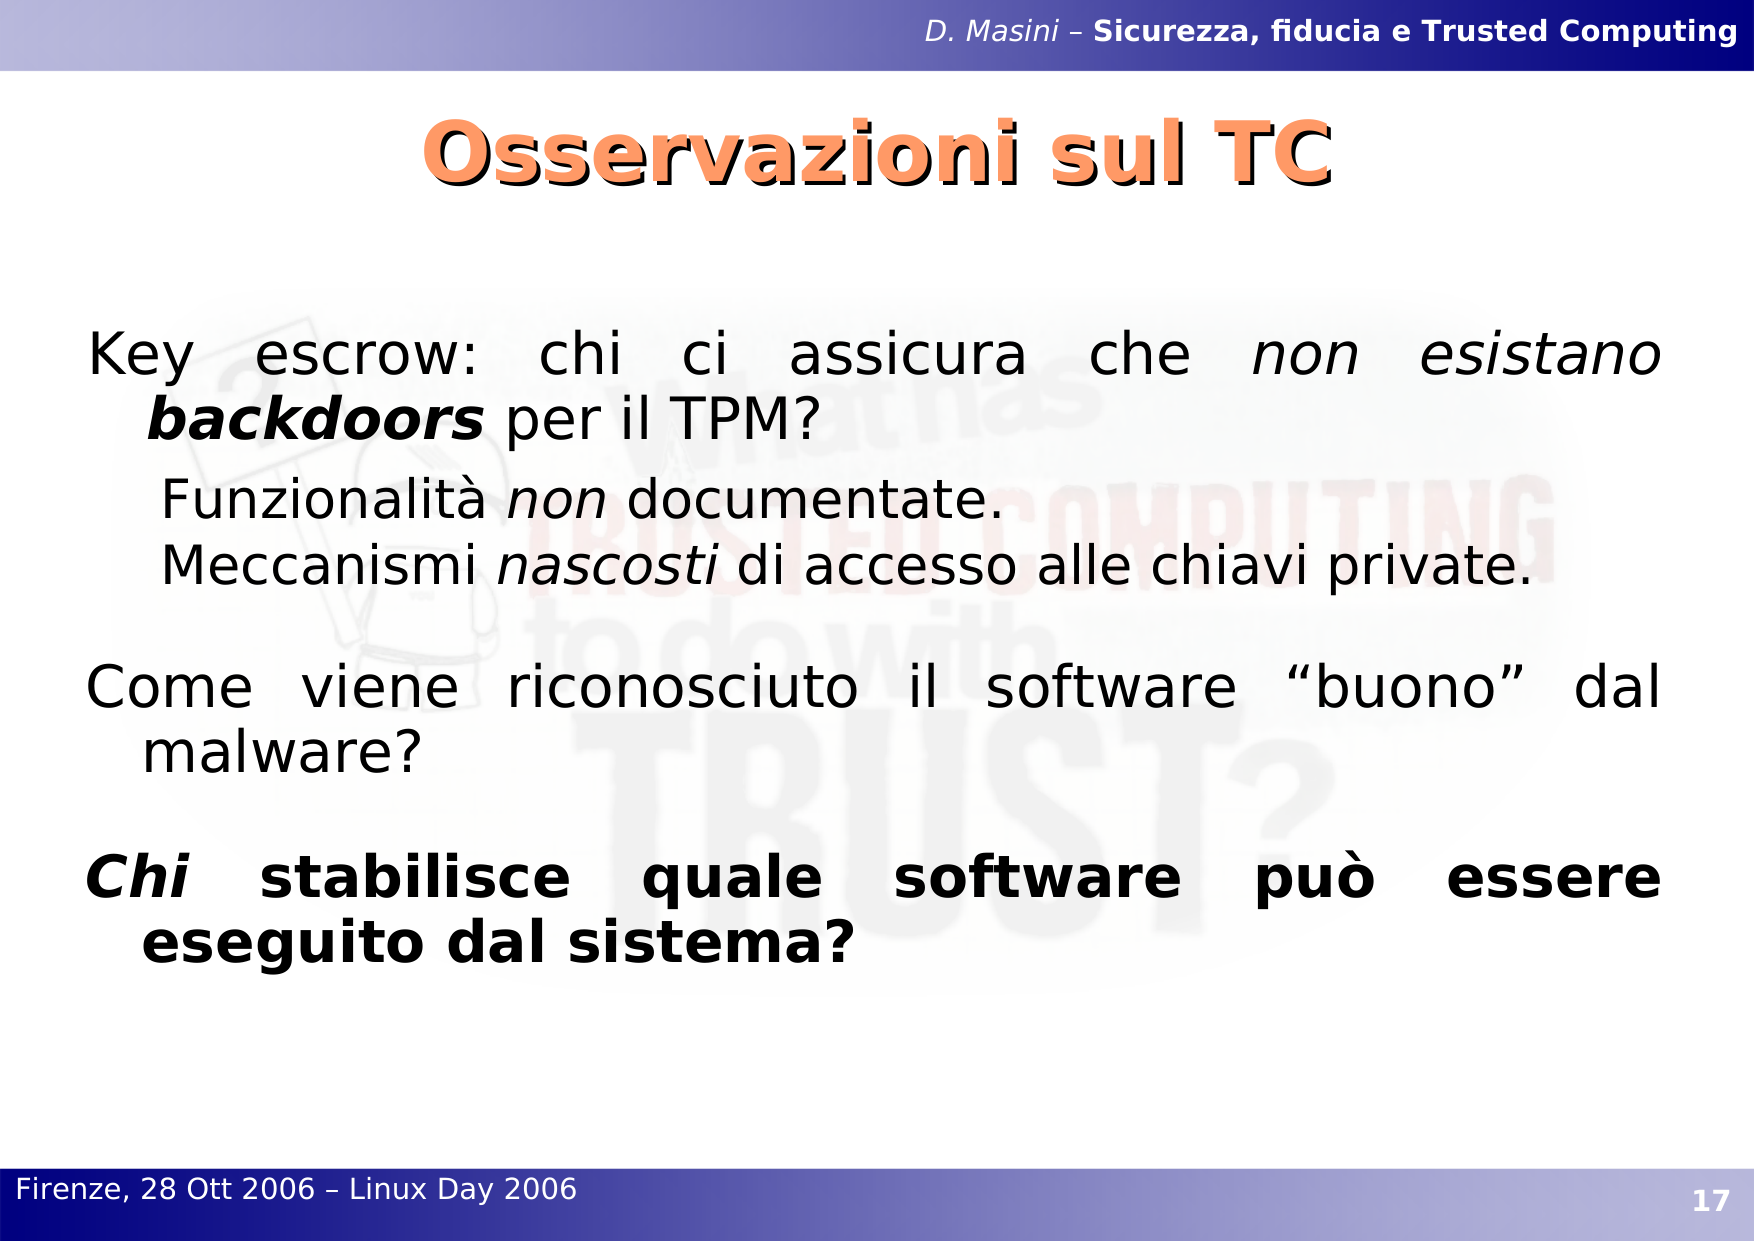

D. Masini – Sicurezza, fiducia e Trusted Computing
# Osservazioni sul TC
Key escrow: chi ci assicura che non esistano backdoors per il TPM?
Funzionalità non documentate.
Meccanismi nascosti di accesso alle chiavi private.
Come viene riconosciuto il software “buono” dal malware?
Chi stabilisce quale software può essere eseguito dal sistema?
Firenze, 28 Ott 2006 – Linux Day 2006